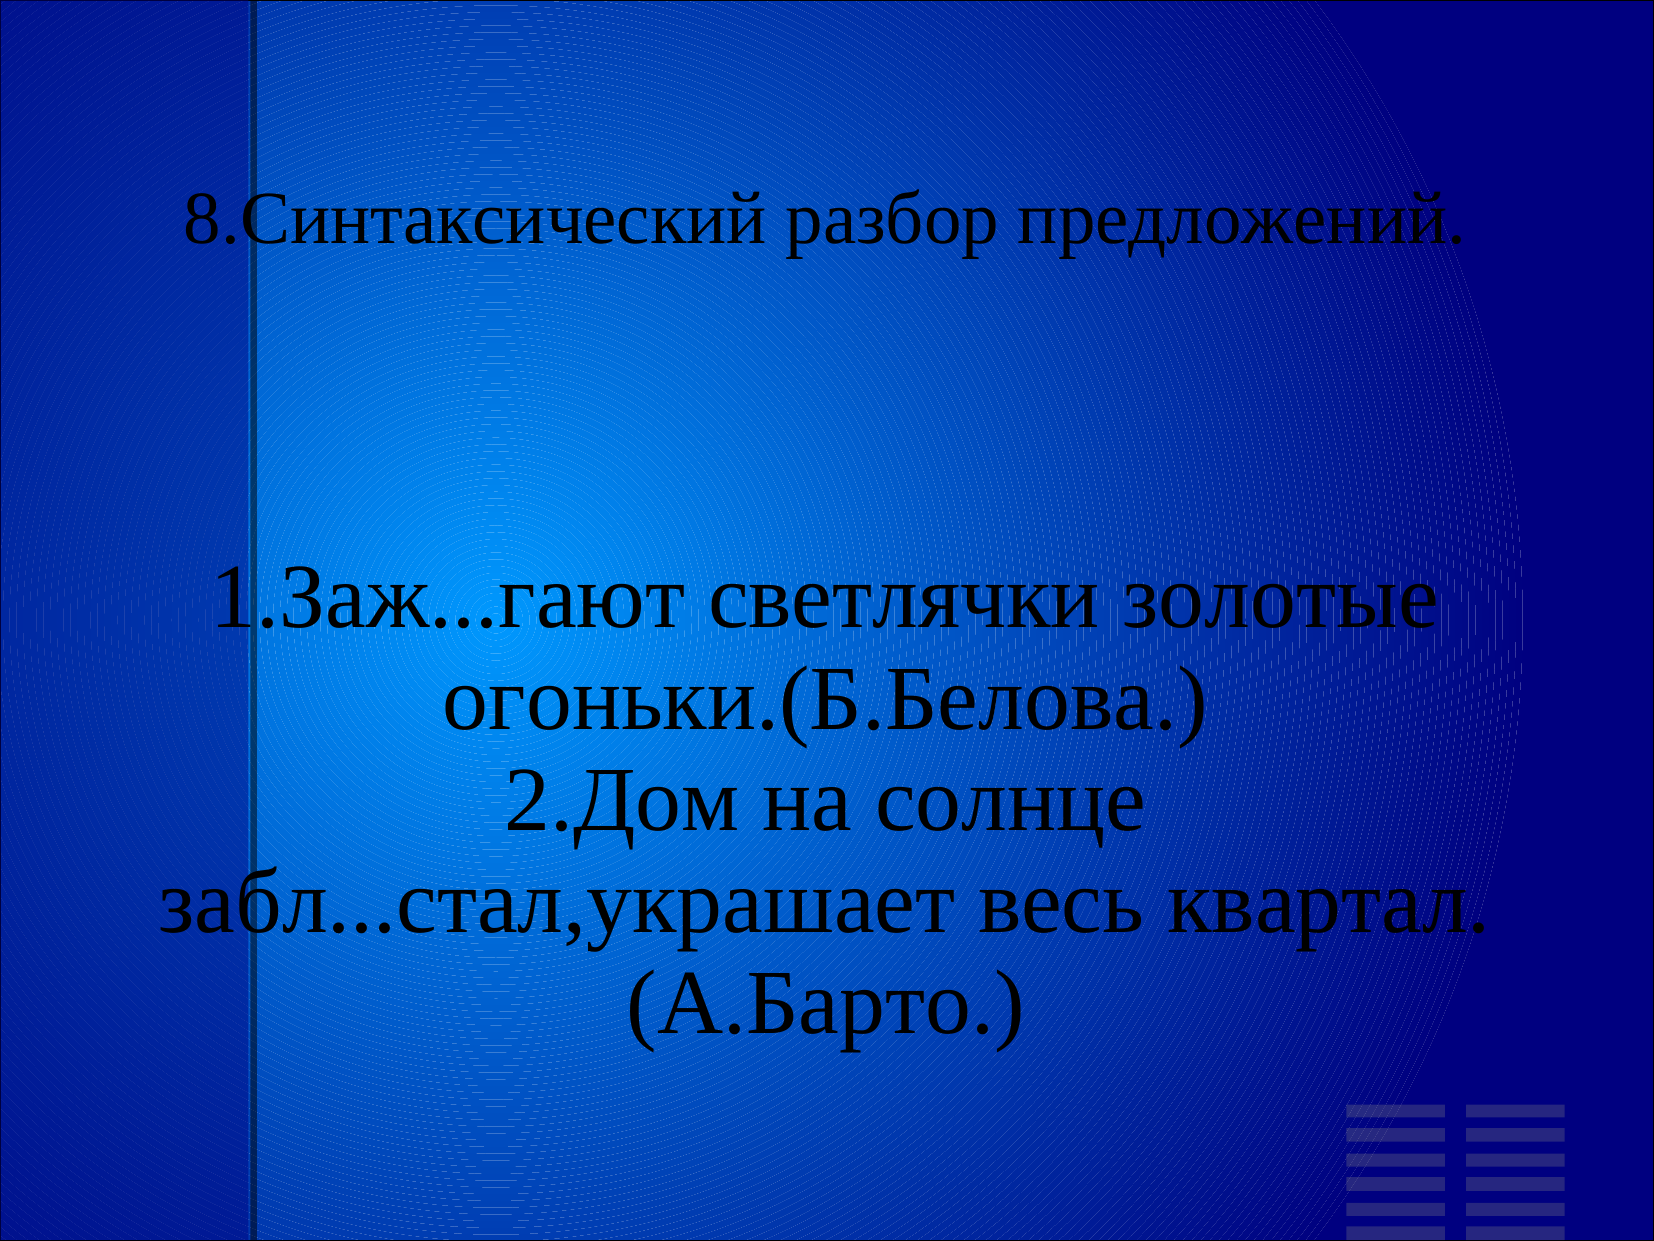

# 8.Синтаксический разбор предложений.
1.Заж...гают светлячки золотые огоньки.(Б.Белова.)
2.Дом на солнце забл...стал,украшает весь квартал.(А.Барто.)